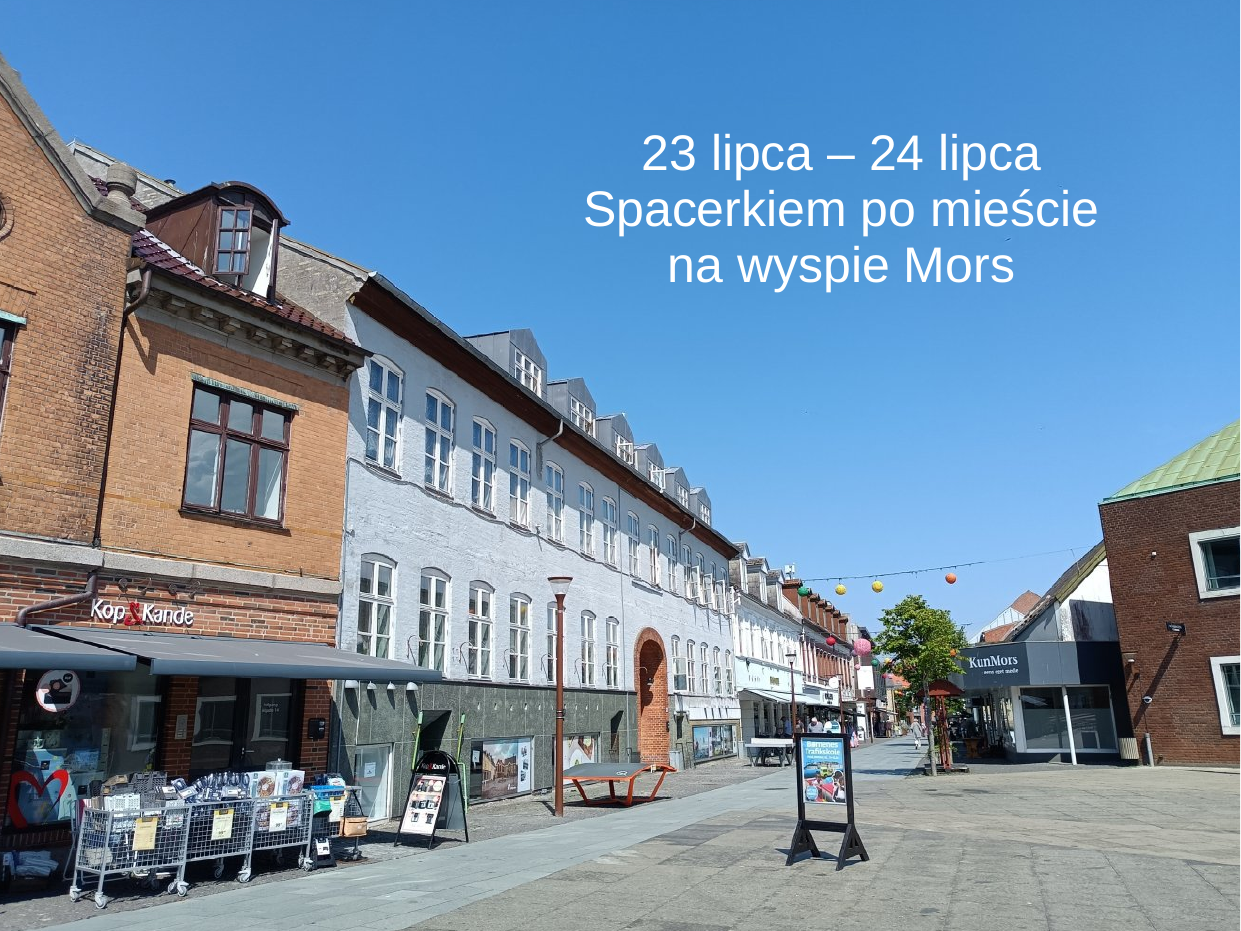

23 lipca – 24 lipca
Spacerkiem po mieście na wyspie Mors